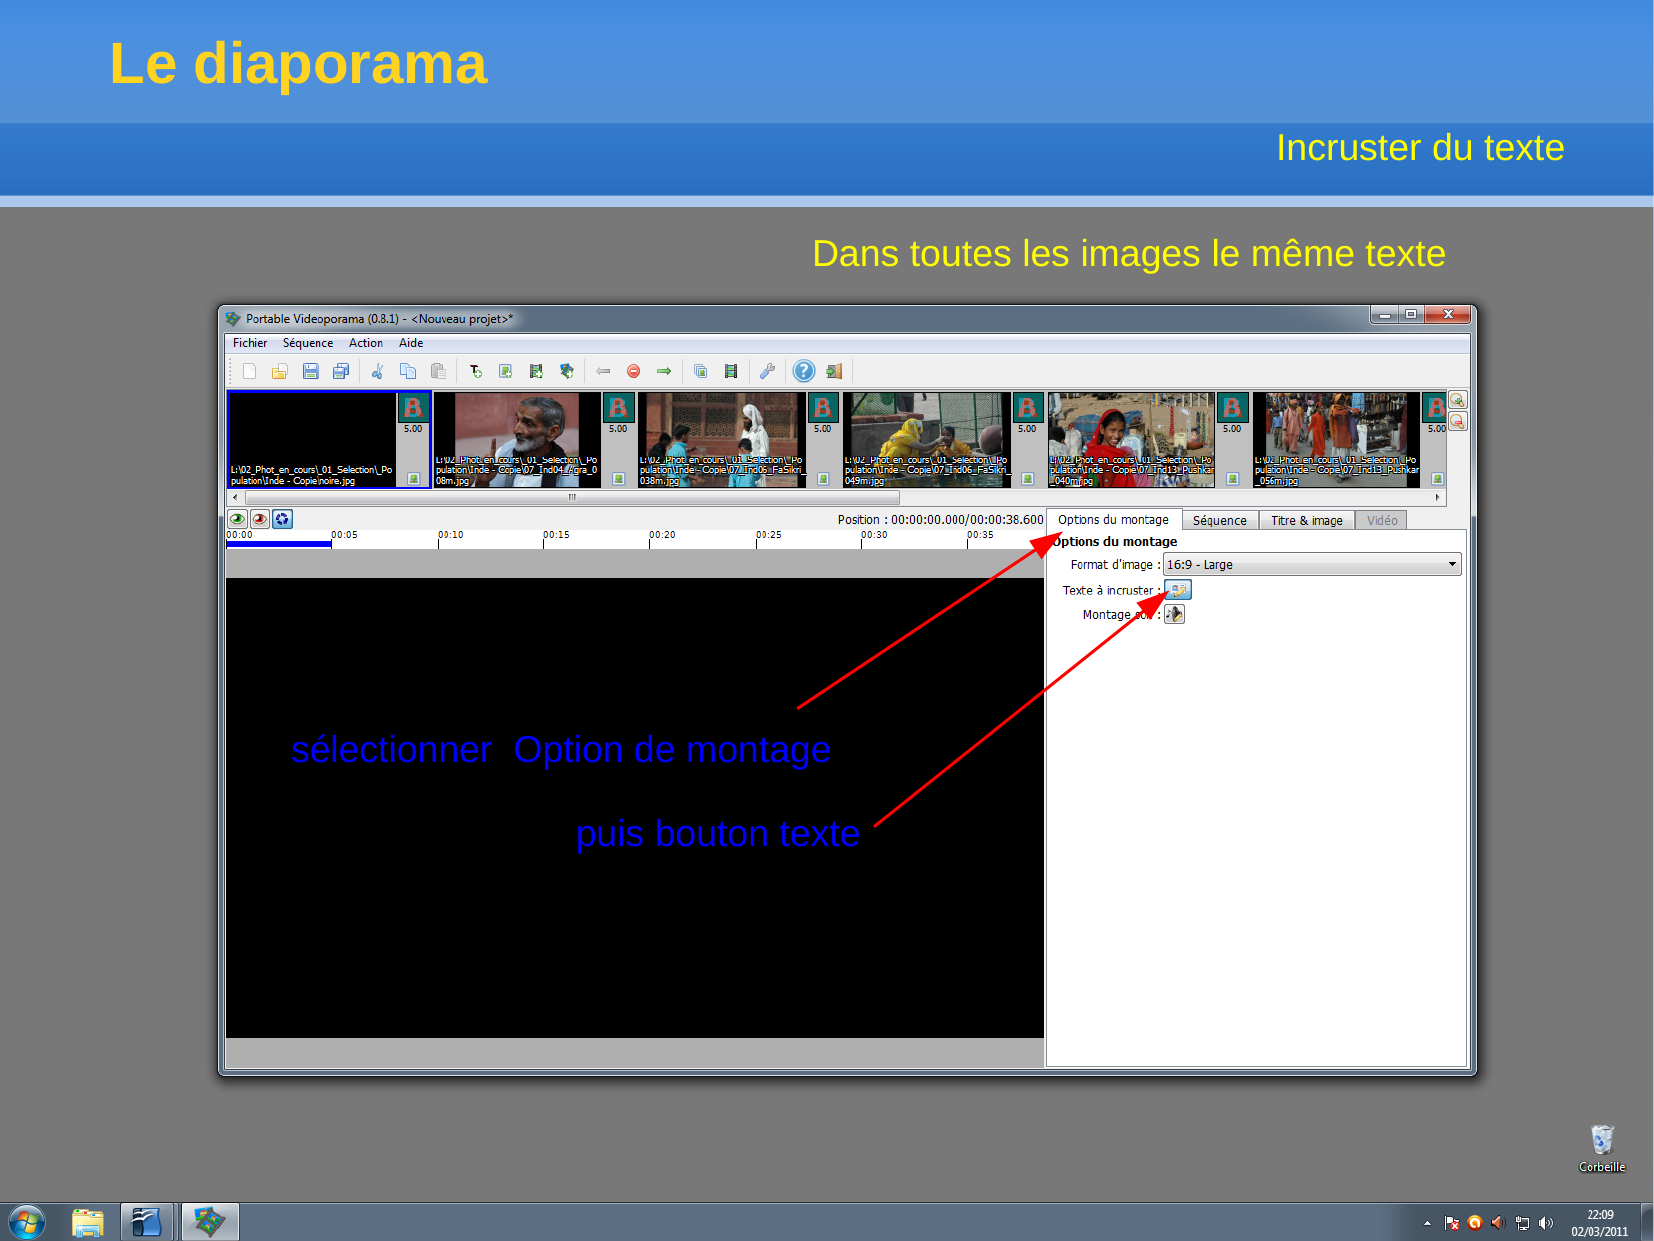

Le diaporama
 Incruster du texte
#
Dans toutes les images le même texte
 sélectionner Option de montage
				puis bouton texte